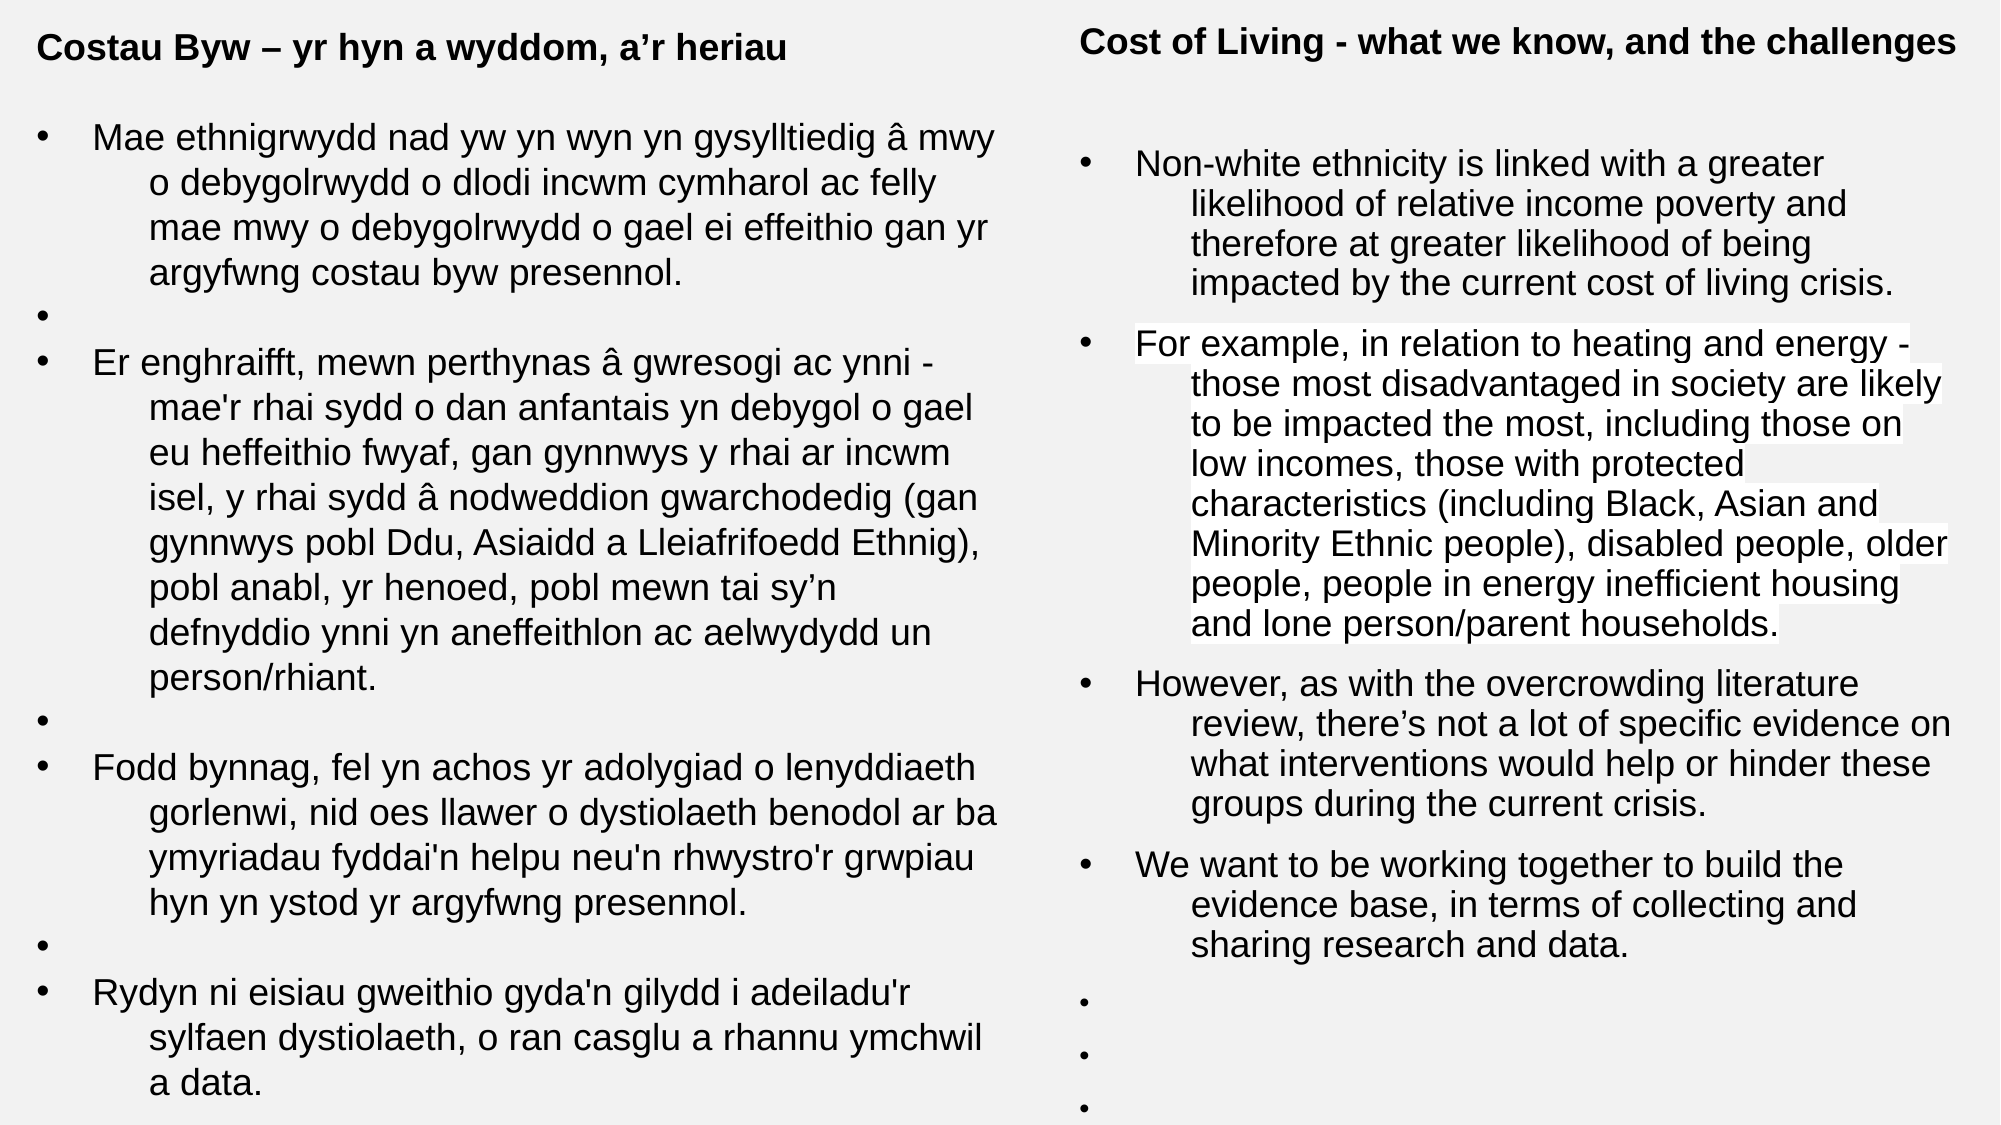

Costau Byw – yr hyn a wyddom, a’r heriau
Mae ethnigrwydd nad yw yn wyn yn gysylltiedig â mwy o debygolrwydd o dlodi incwm cymharol ac felly mae mwy o debygolrwydd o gael ei effeithio gan yr argyfwng costau byw presennol.
Er enghraifft, mewn perthynas â gwresogi ac ynni - mae'r rhai sydd o dan anfantais yn debygol o gael eu heffeithio fwyaf, gan gynnwys y rhai ar incwm isel, y rhai sydd â nodweddion gwarchodedig (gan gynnwys pobl Ddu, Asiaidd a Lleiafrifoedd Ethnig), pobl anabl, yr henoed, pobl mewn tai sy’n defnyddio ynni yn aneffeithlon ac aelwydydd un person/rhiant.
Fodd bynnag, fel yn achos yr adolygiad o lenyddiaeth gorlenwi, nid oes llawer o dystiolaeth benodol ar ba ymyriadau fyddai'n helpu neu'n rhwystro'r grwpiau hyn yn ystod yr argyfwng presennol.
Rydyn ni eisiau gweithio gyda'n gilydd i adeiladu'r sylfaen dystiolaeth, o ran casglu a rhannu ymchwil a data.
# Cost of Living - what we know, and the challenges
Non-white ethnicity is linked with a greater likelihood of relative income poverty and therefore at greater likelihood of being impacted by the current cost of living crisis.
For example, in relation to heating and energy - those most disadvantaged in society are likely to be impacted the most, including those on low incomes, those with protected characteristics (including Black, Asian and Minority Ethnic people), disabled people, older people, people in energy inefficient housing and lone person/parent households.
However, as with the overcrowding literature review, there’s not a lot of specific evidence on what interventions would help or hinder these groups during the current crisis.
We want to be working together to build the evidence base, in terms of collecting and sharing research and data.